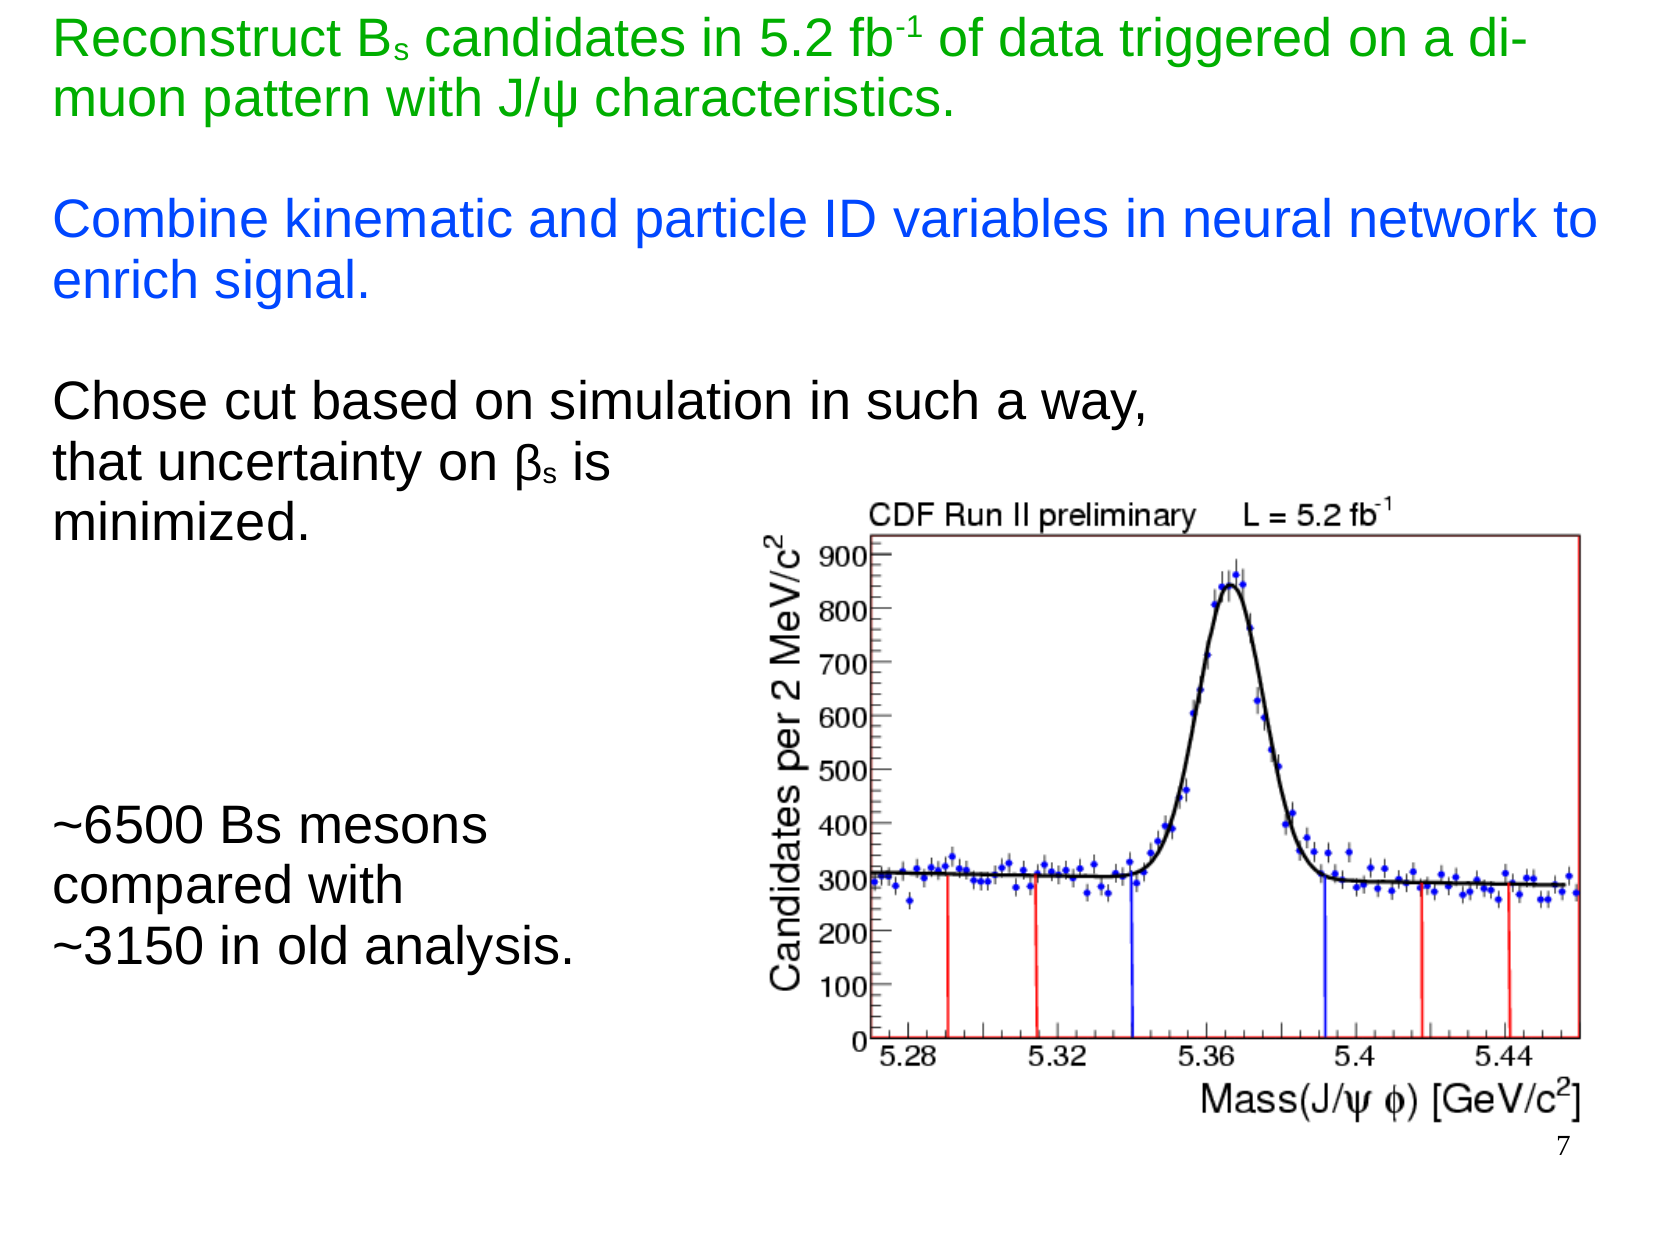

Reconstruct Bs candidates in 5.2 fb-1 of data triggered on a di-muon pattern with J/ψ characteristics.
Combine kinematic and particle ID variables in neural network to enrich signal.
Chose cut based on simulation in such a way,
that uncertainty on βs is
minimized.
~6500 Bs mesons
compared with
~3150 in old analysis.
7